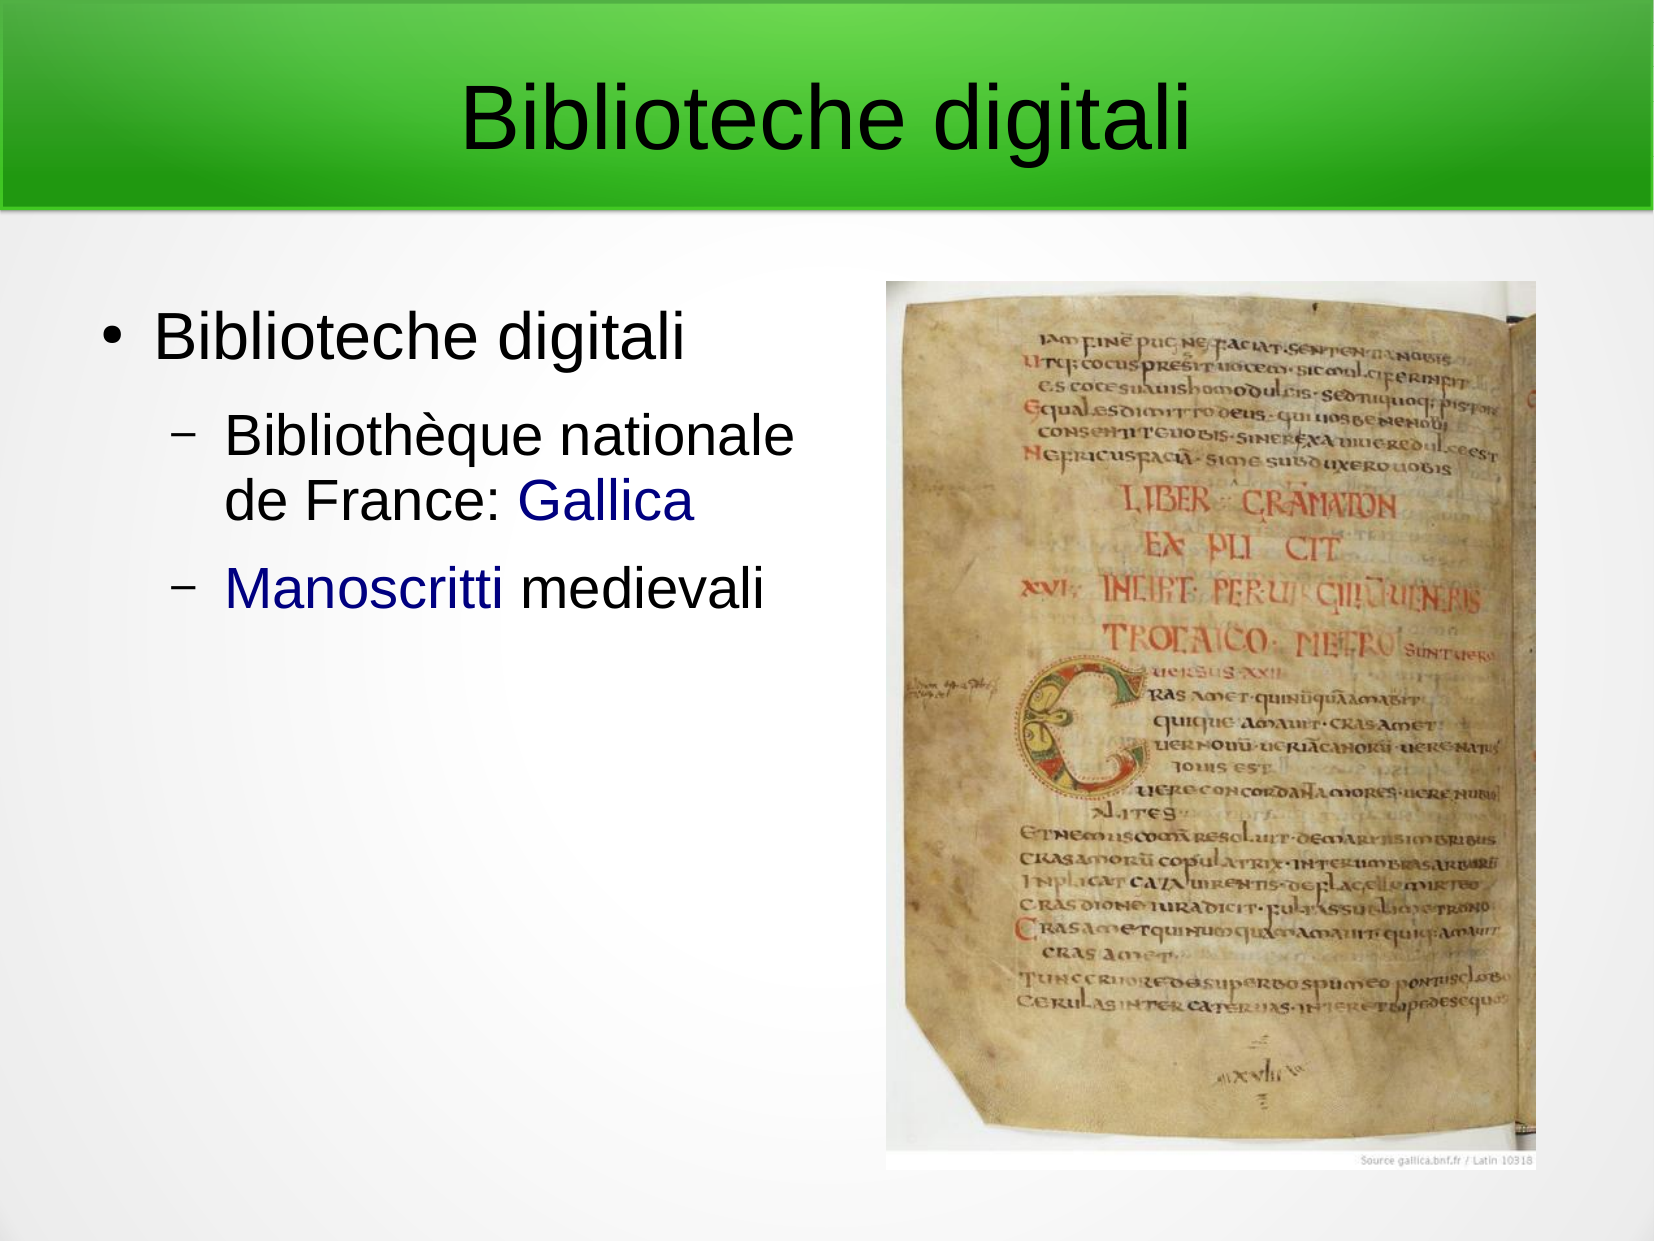

# Biblioteche digitali
Biblioteche digitali
Bibliothèque nationale de France: Gallica
Manoscritti medievali